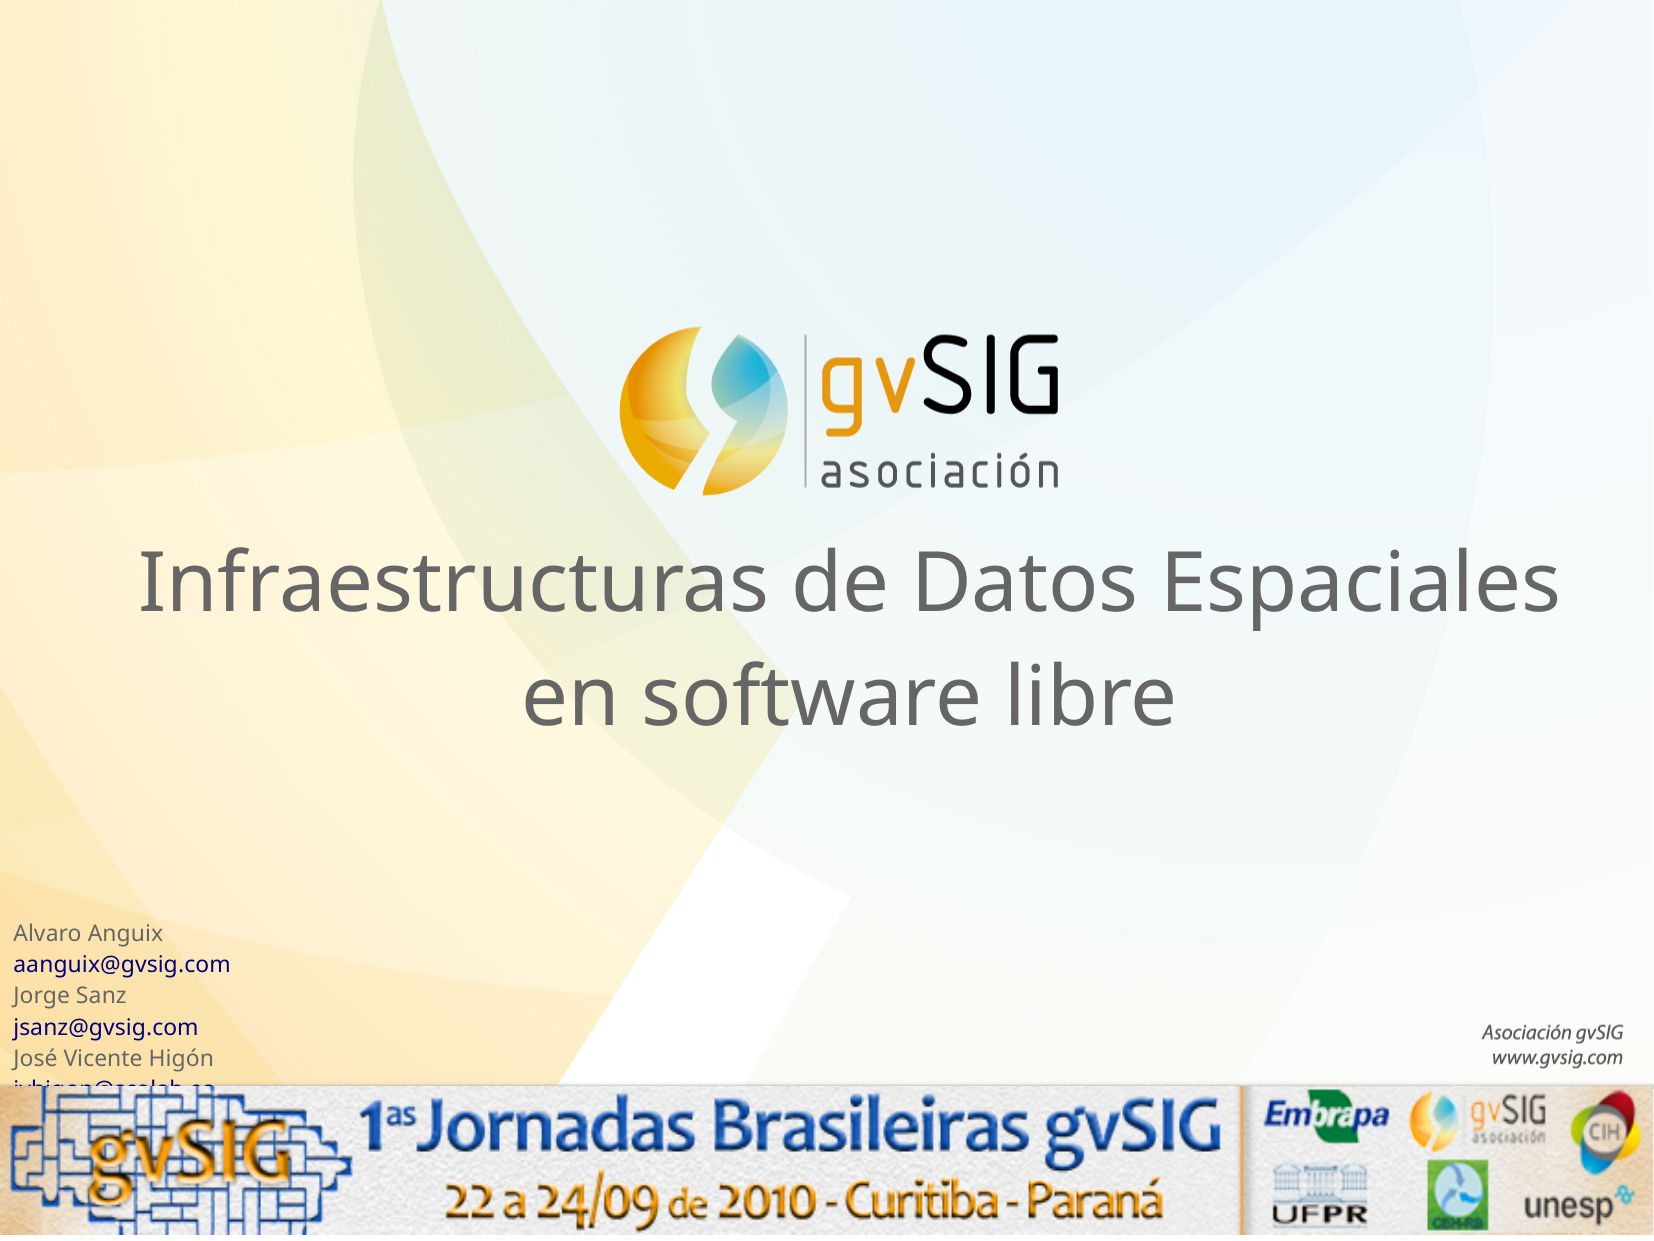

# Infraestructuras de Datos Espaciales en software libre
Alvaro Anguix
aanguix@gvsig.com
Jorge Sanz
jsanz@gvsig.com
José Vicente Higón
jvhigon@scolab.es